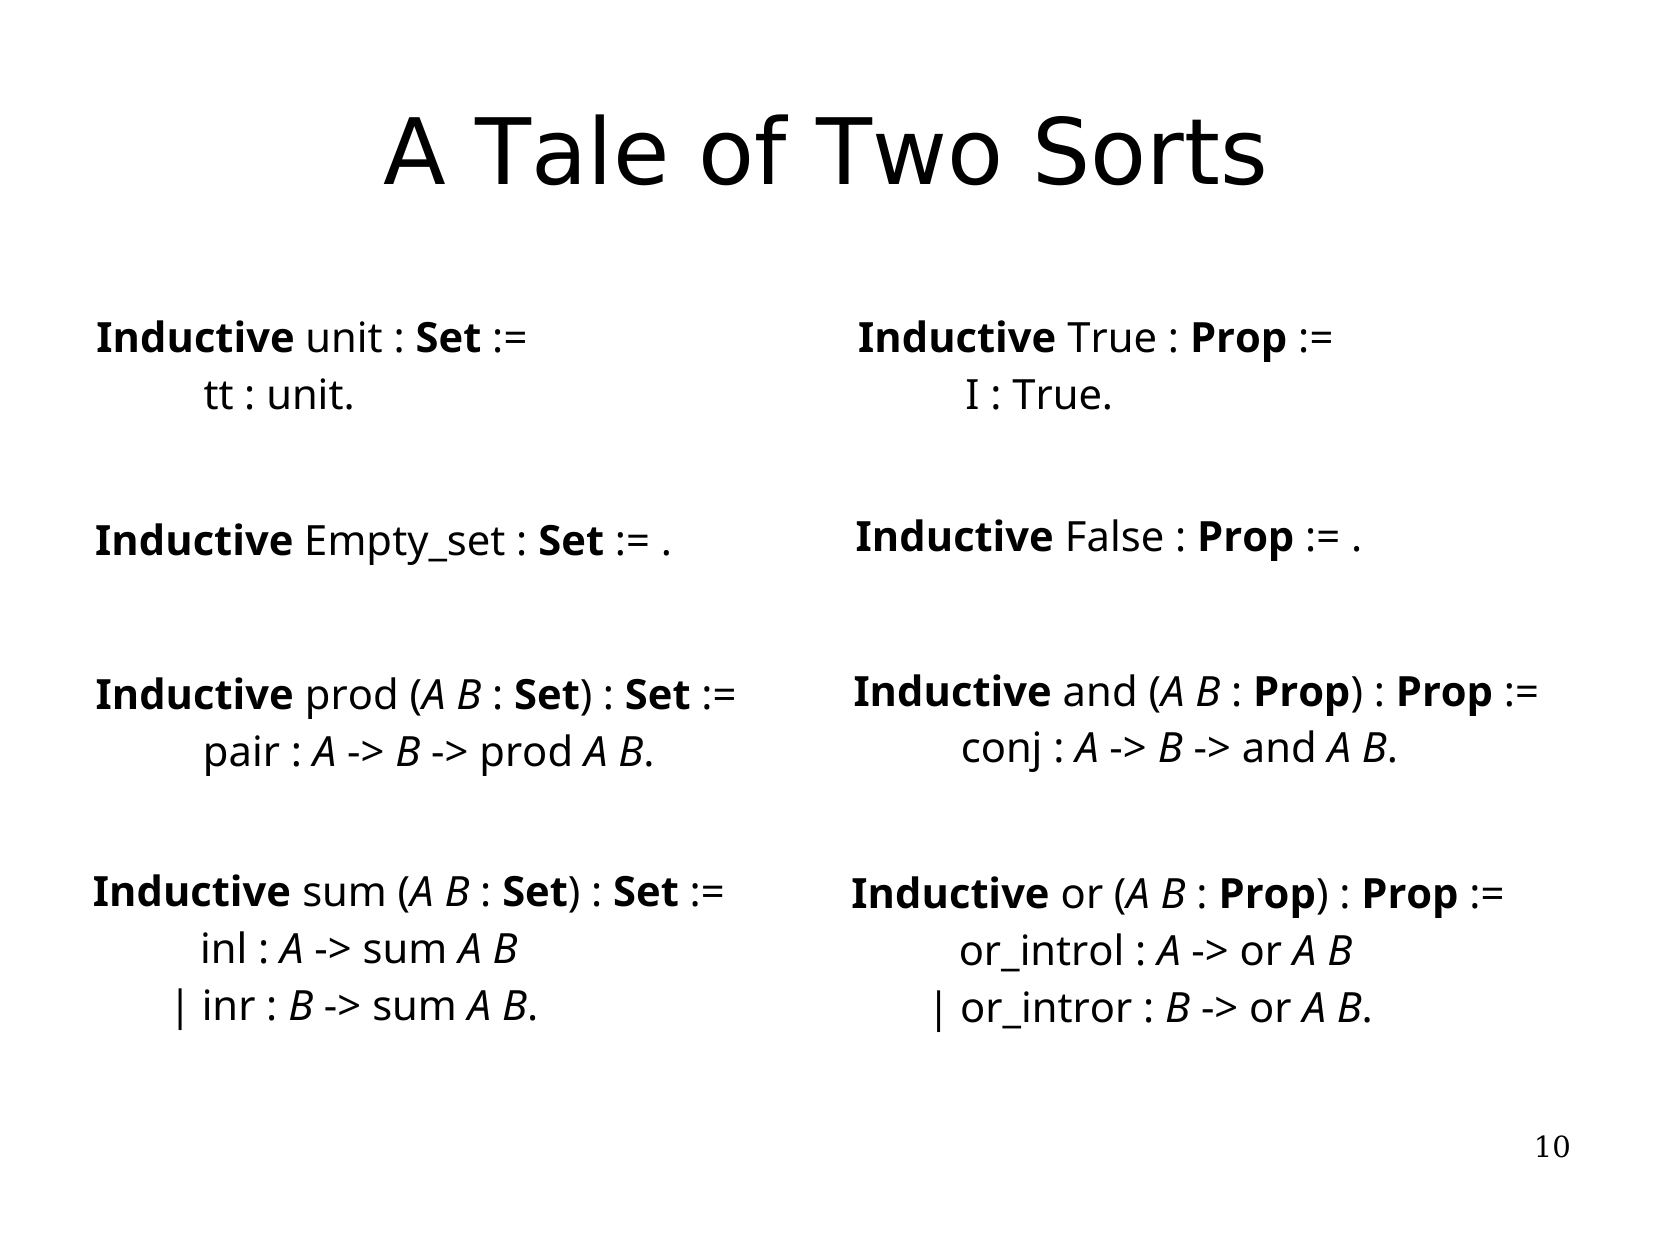

# A Tale of Two Sorts
Inductive unit : Set :=
	 tt : unit.
Inductive True : Prop :=
	 I : True.
Inductive False : Prop := .
Inductive Empty_set : Set := .
Inductive and (A B : Prop) : Prop :=
	 conj : A -> B -> and A B.
Inductive prod (A B : Set) : Set :=
	 pair : A -> B -> prod A B.
Inductive sum (A B : Set) : Set :=
	 inl : A -> sum A B
	| inr : B -> sum A B.
Inductive or (A B : Prop) : Prop :=
	 or_introl : A -> or A B
	| or_intror : B -> or A B.
10